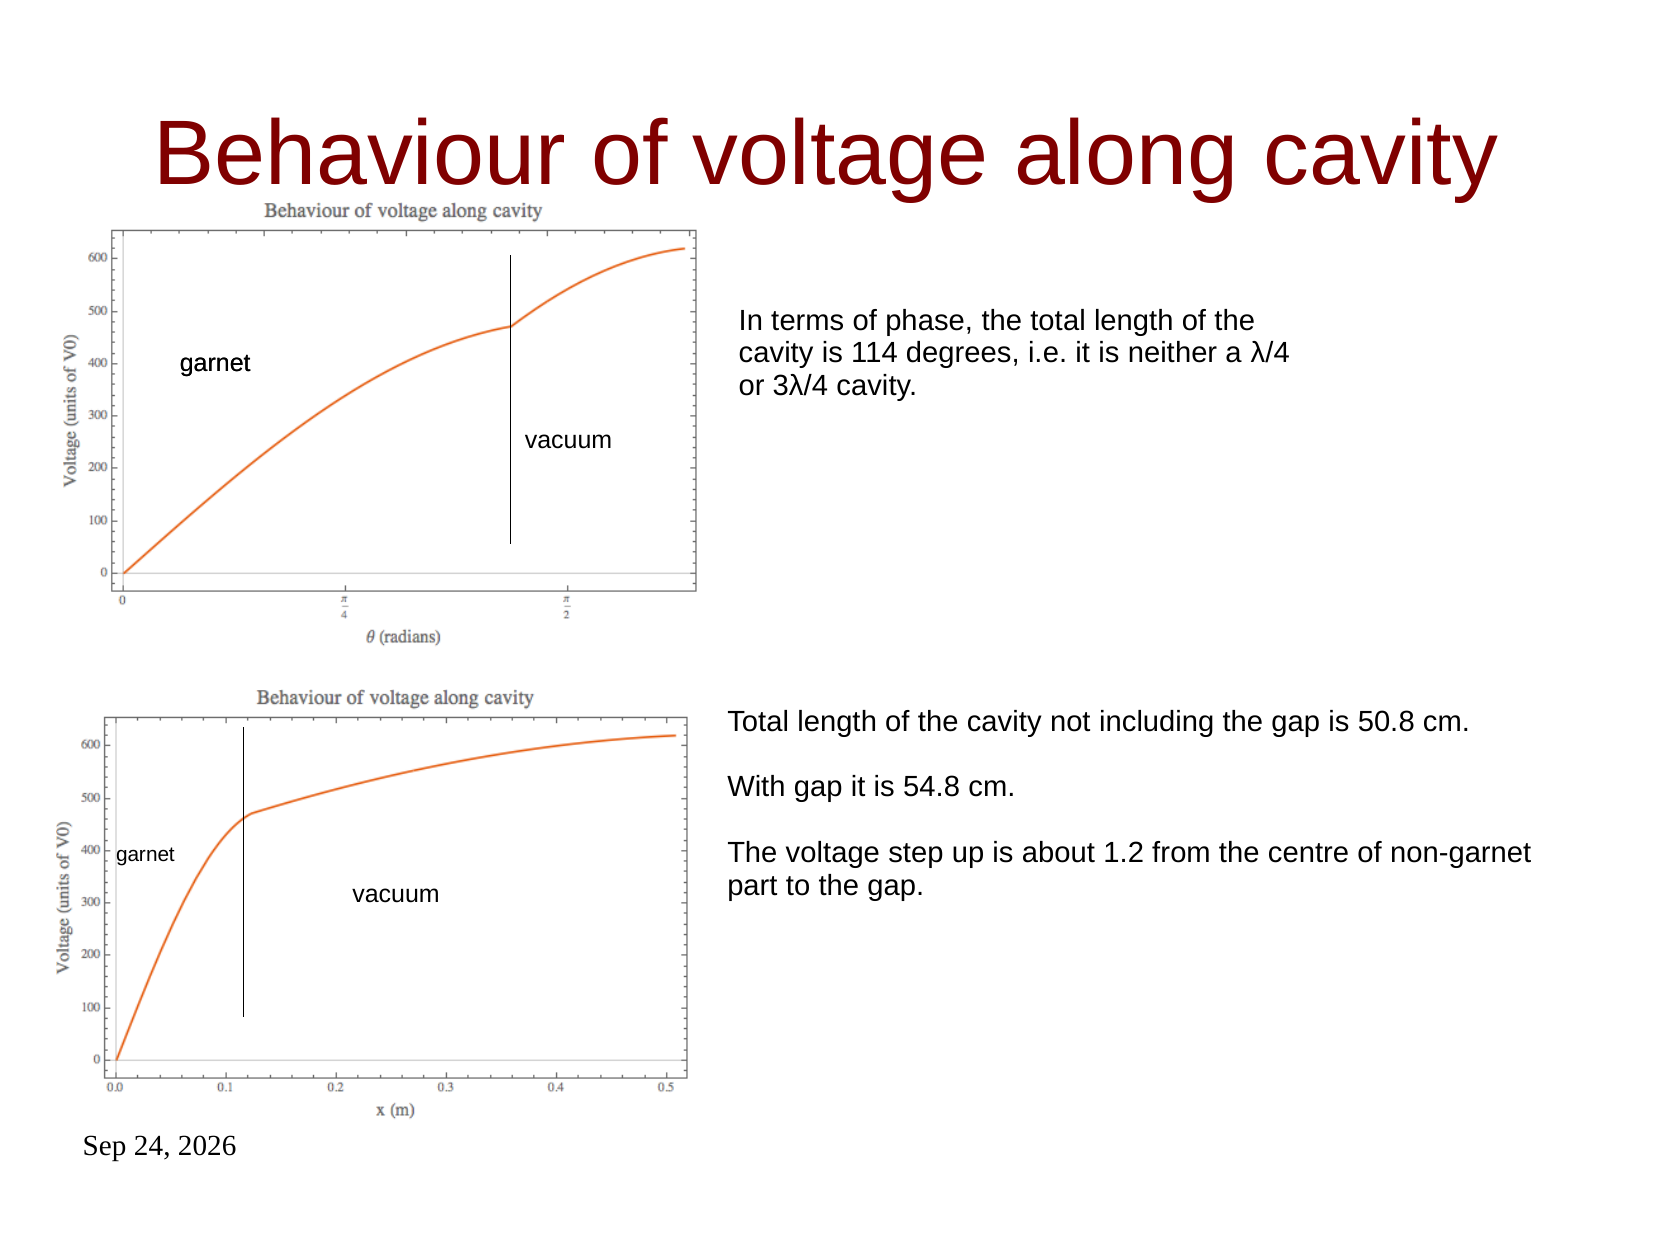

# Behaviour of voltage along cavity
In terms of phase, the total length of the cavity is 114 degrees, i.e. it is neither a λ/4 or 3λ/4 cavity.
garnet
garnet
vacuum
Total length of the cavity not including the gap is 50.8 cm.
With gap it is 54.8 cm.
The voltage step up is about 1.2 from the centre of non-garnet part to the gap.
garnet
vacuum